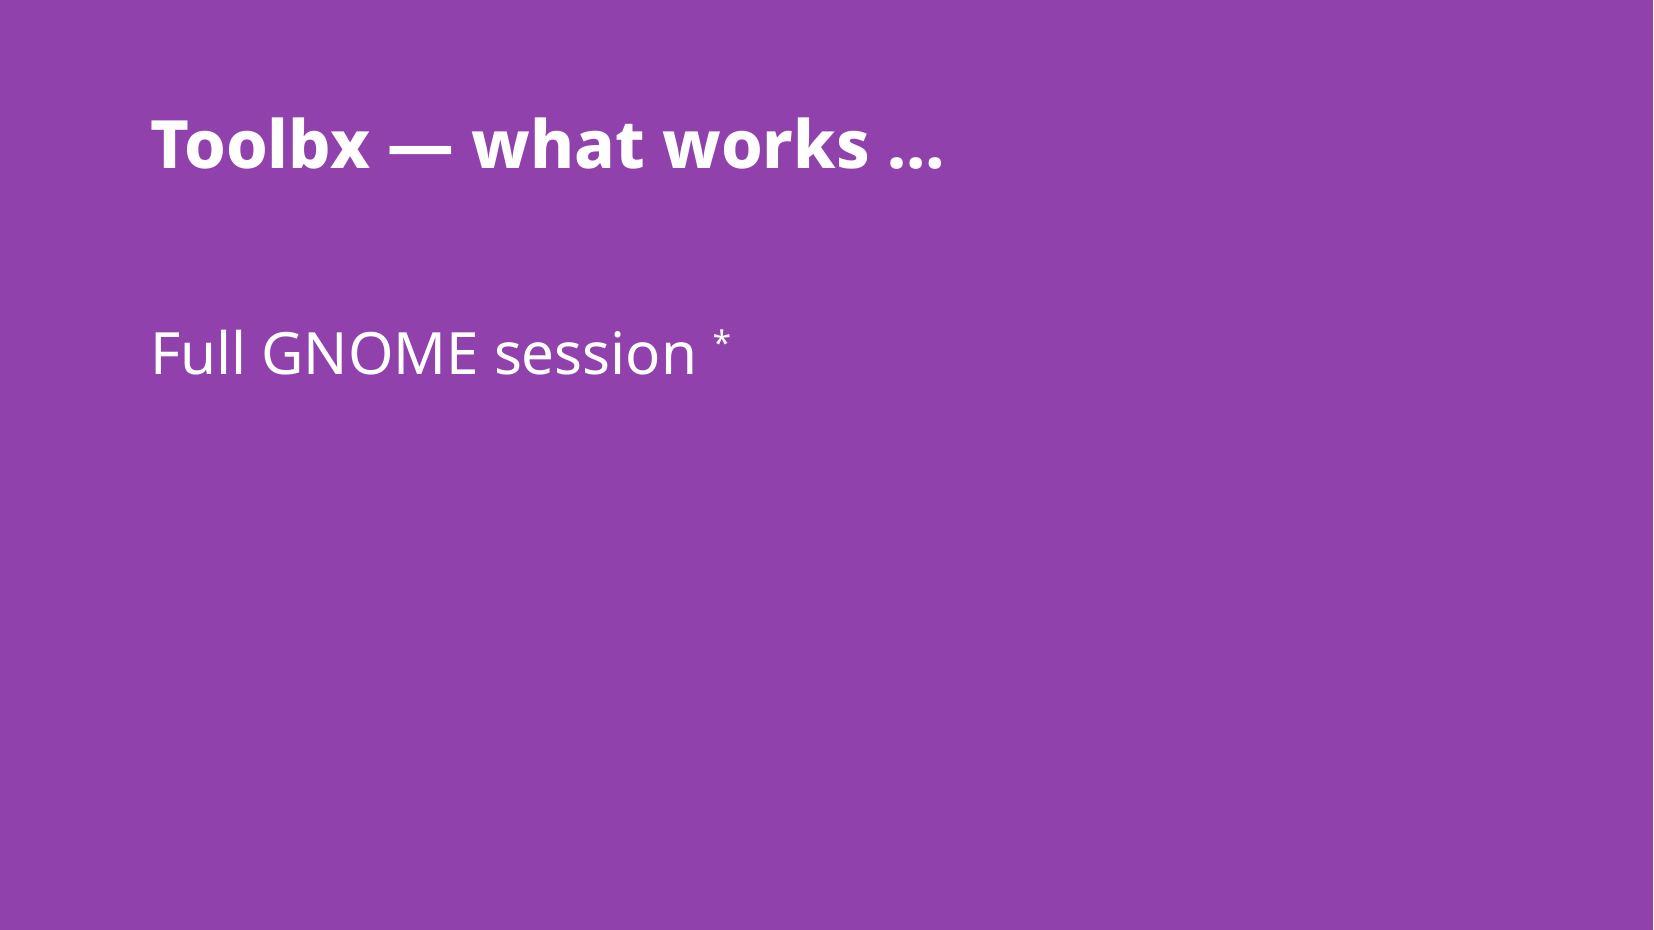

# Toolbx — what works …
Full GNOME session *